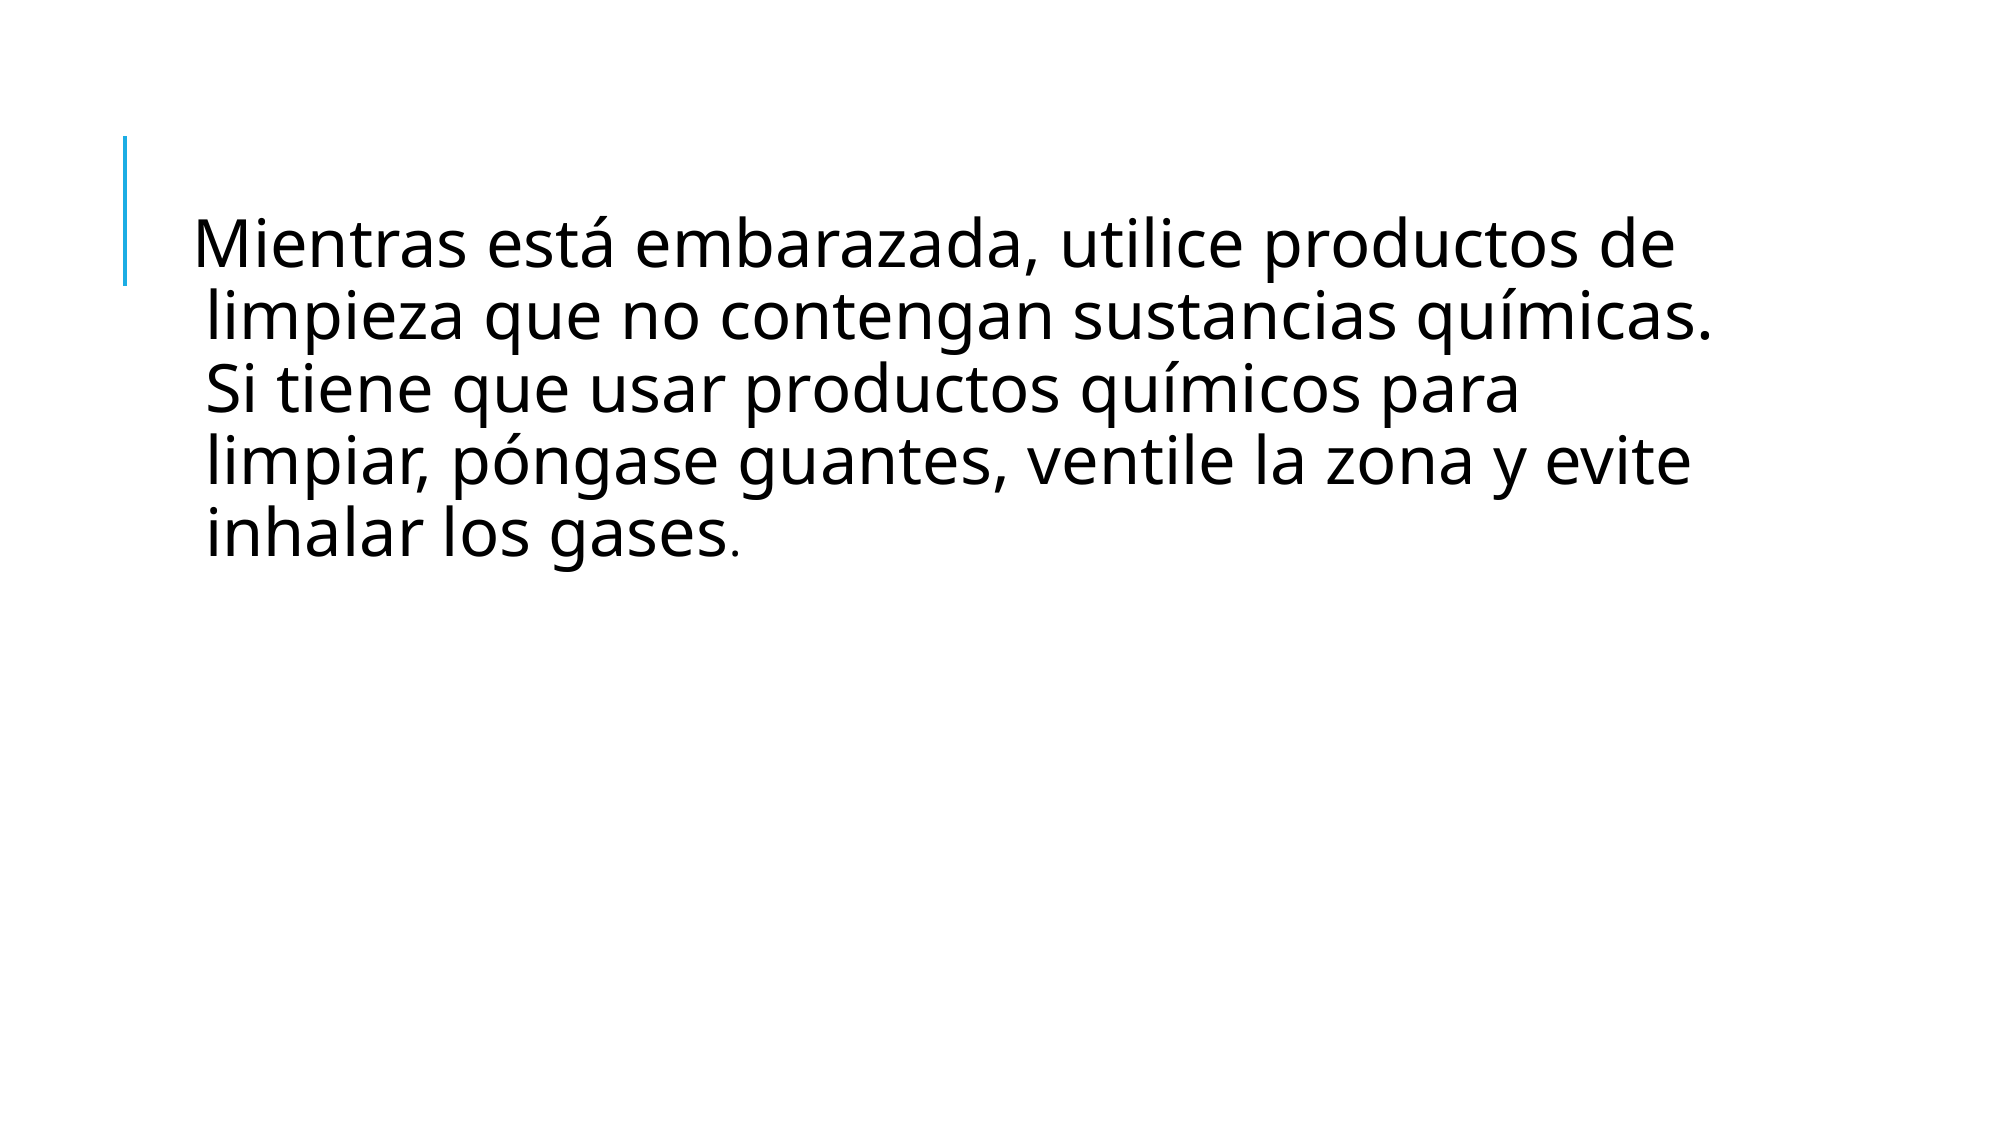

# Mientras está embarazada, utilice productos de limpieza que no contengan sustancias químicas. Si tiene que usar productos químicos para limpiar, póngase guantes, ventile la zona y evite inhalar los gases.